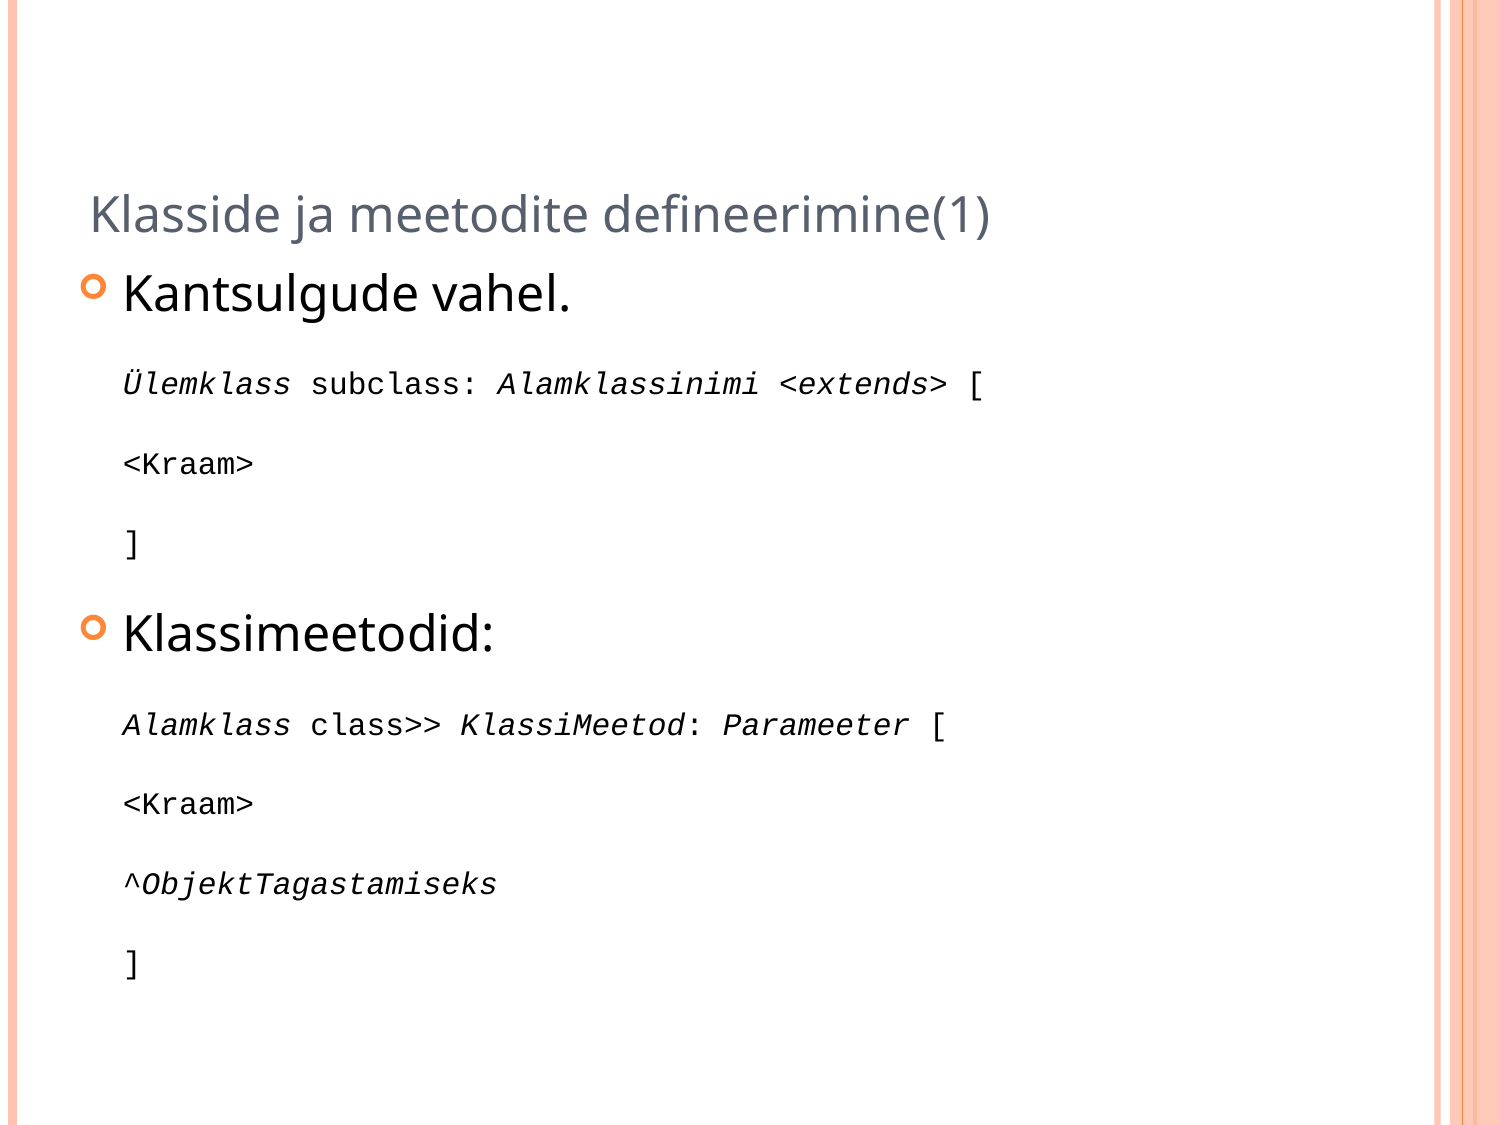

# Klasside ja meetodite defineerimine(1)
Kantsulgude vahel.
Ülemklass subclass: Alamklassinimi <extends> [
<Kraam>
]
Klassimeetodid:
Alamklass class>> KlassiMeetod: Parameeter [
<Kraam>
^ObjektTagastamiseks
]